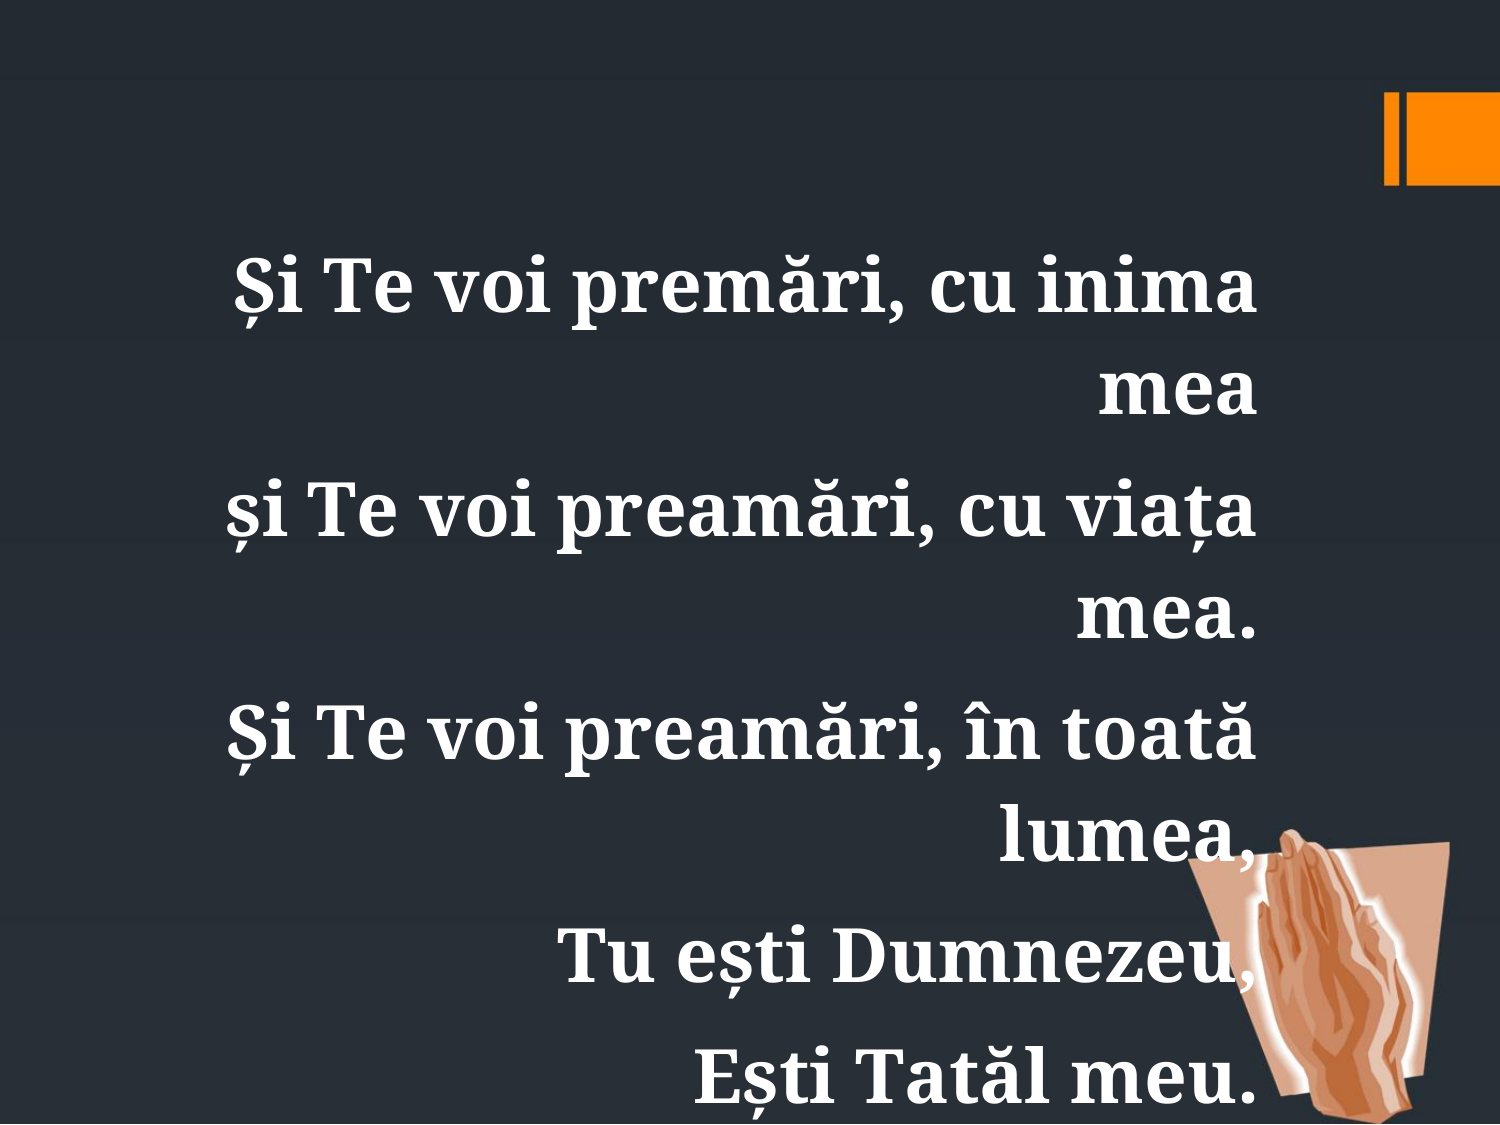

# Şi Te voi premări, cu inima mea
şi Te voi preamări, cu viaţa mea.
Şi Te voi preamări, în toată lumea,
Tu eşti Dumnezeu,
Eşti Tatăl meu.